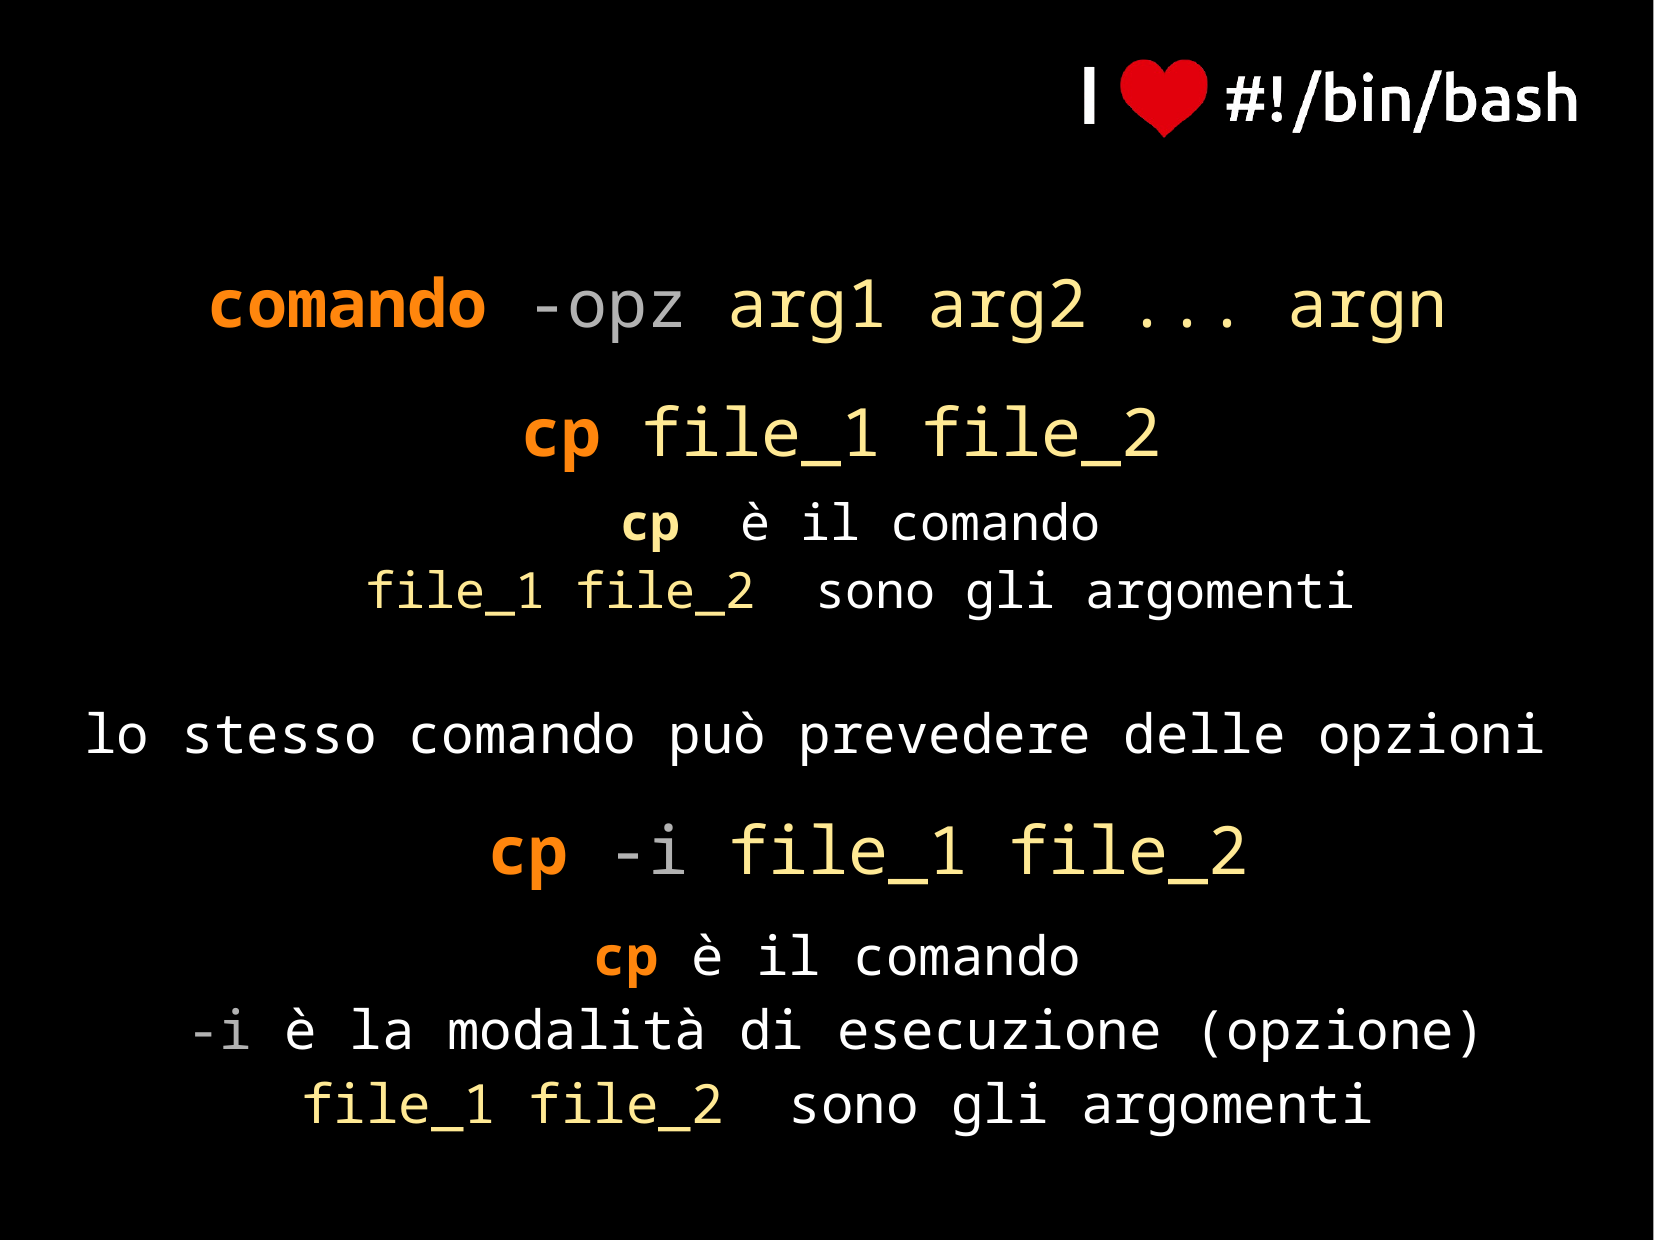

comando -opz arg1 arg2 ... argn
cp file_1 file_2
cp è il comando
file_1 file_2 sono gli argomenti
lo stesso comando può prevedere delle opzioni
cp -i file_1 file_2
cp è il comando
-i è la modalità di esecuzione (opzione)
file_1 file_2 sono gli argomenti